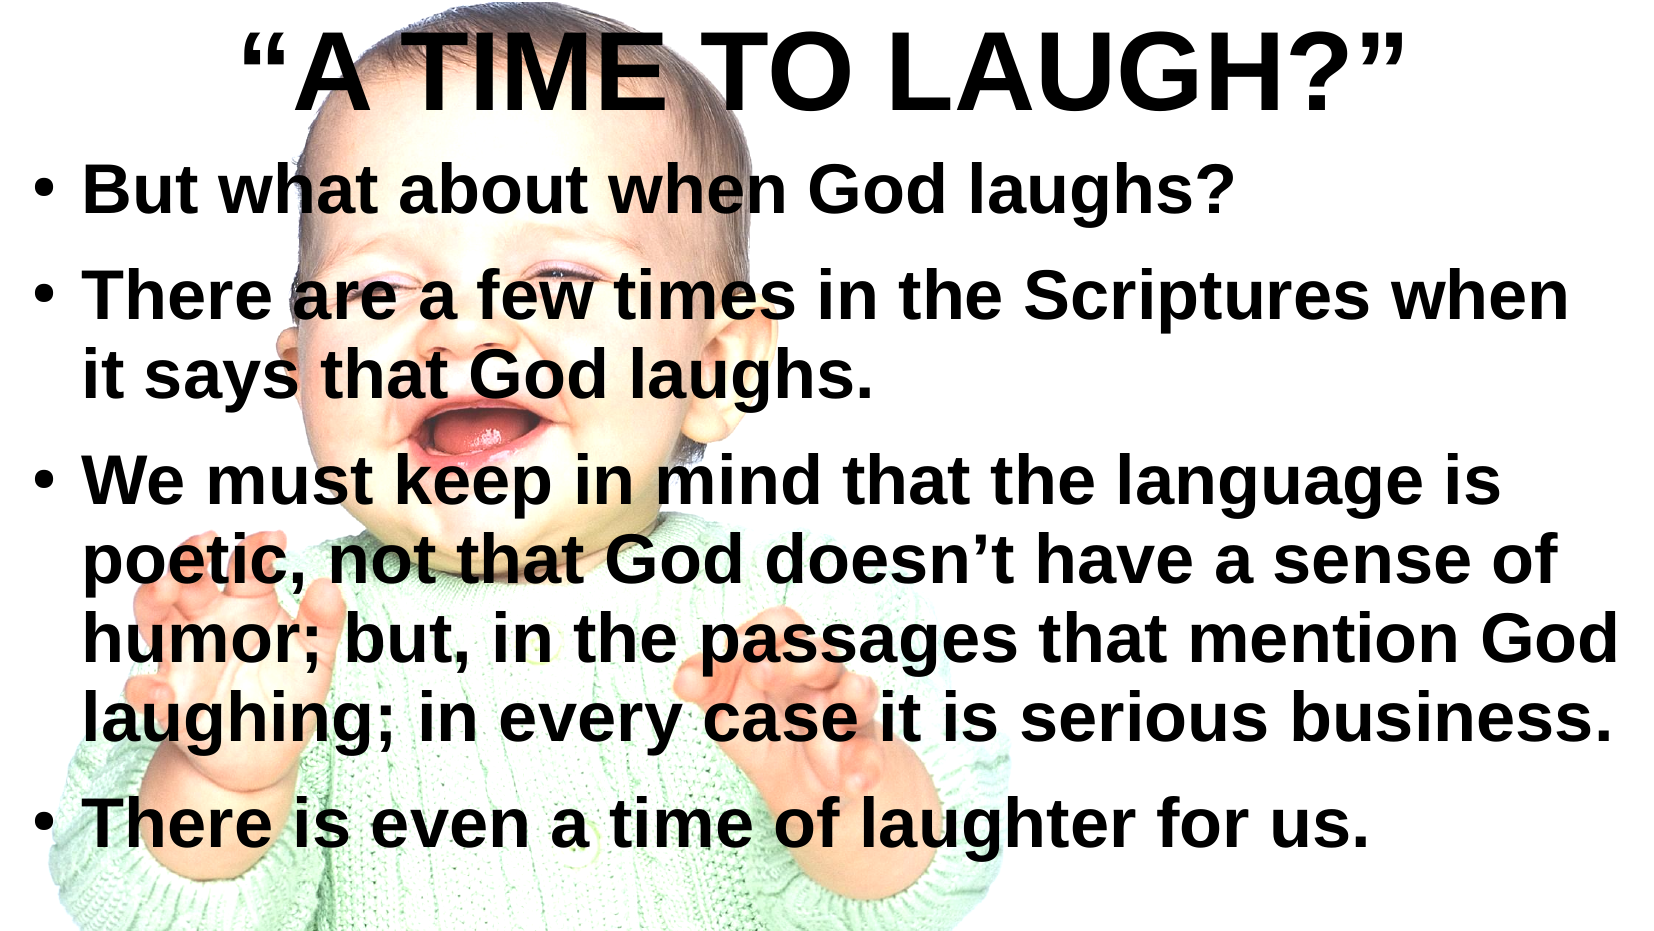

# “A TIME TO LAUGH?”
But what about when God laughs?
There are a few times in the Scriptures when it says that God laughs.
We must keep in mind that the language is poetic, not that God doesn’t have a sense of humor; but, in the passages that mention God laughing; in every case it is serious business.
There is even a time of laughter for us.